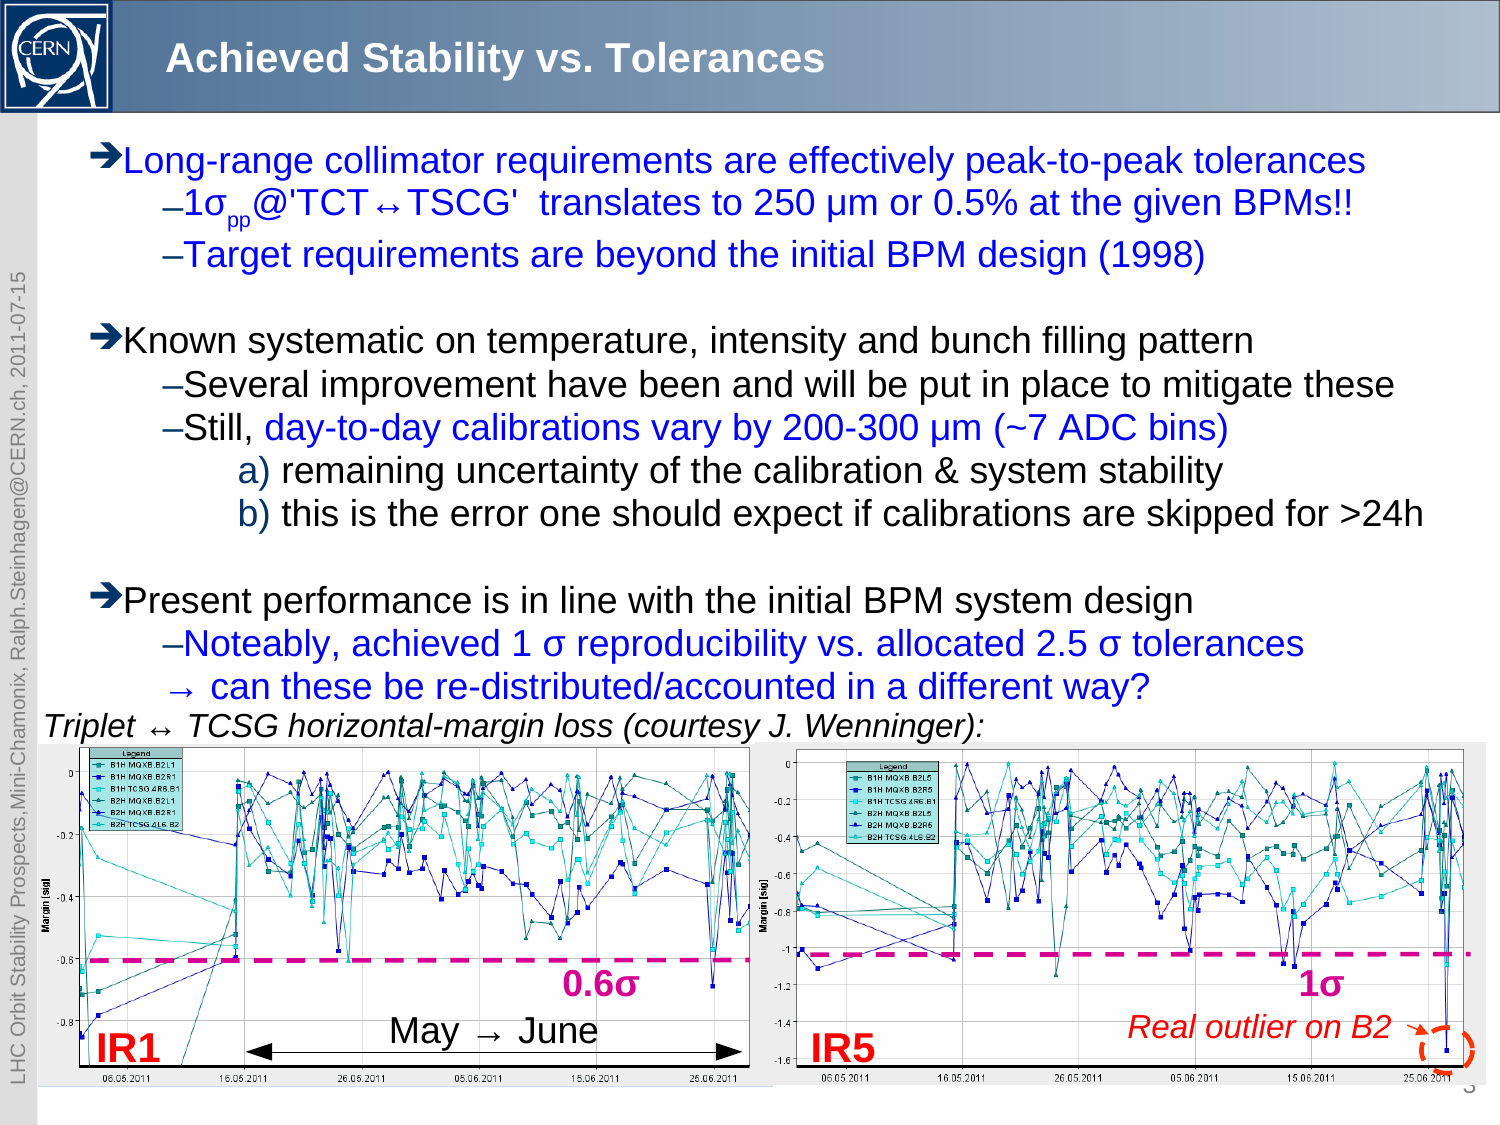

# Achieved Stability vs. Tolerances
Long-range collimator requirements are effectively peak-to-peak tolerances
1σpp@'TCT↔TSCG' translates to 250 μm or 0.5% at the given BPMs!!
Target requirements are beyond the initial BPM design (1998)
Known systematic on temperature, intensity and bunch filling pattern
Several improvement have been and will be put in place to mitigate these
Still, day-to-day calibrations vary by 200-300 μm (~7 ADC bins)
 remaining uncertainty of the calibration & system stability
 this is the error one should expect if calibrations are skipped for >24h
Present performance is in line with the initial BPM system design
Noteably, achieved 1 σ reproducibility vs. allocated 2.5 σ tolerances 	 → can these be re-distributed/accounted in a different way?
Triplet ↔ TCSG horizontal-margin loss (courtesy J. Wenninger):
1σ
0.6σ
Real outlier on B2
IR5
IR1
May → June